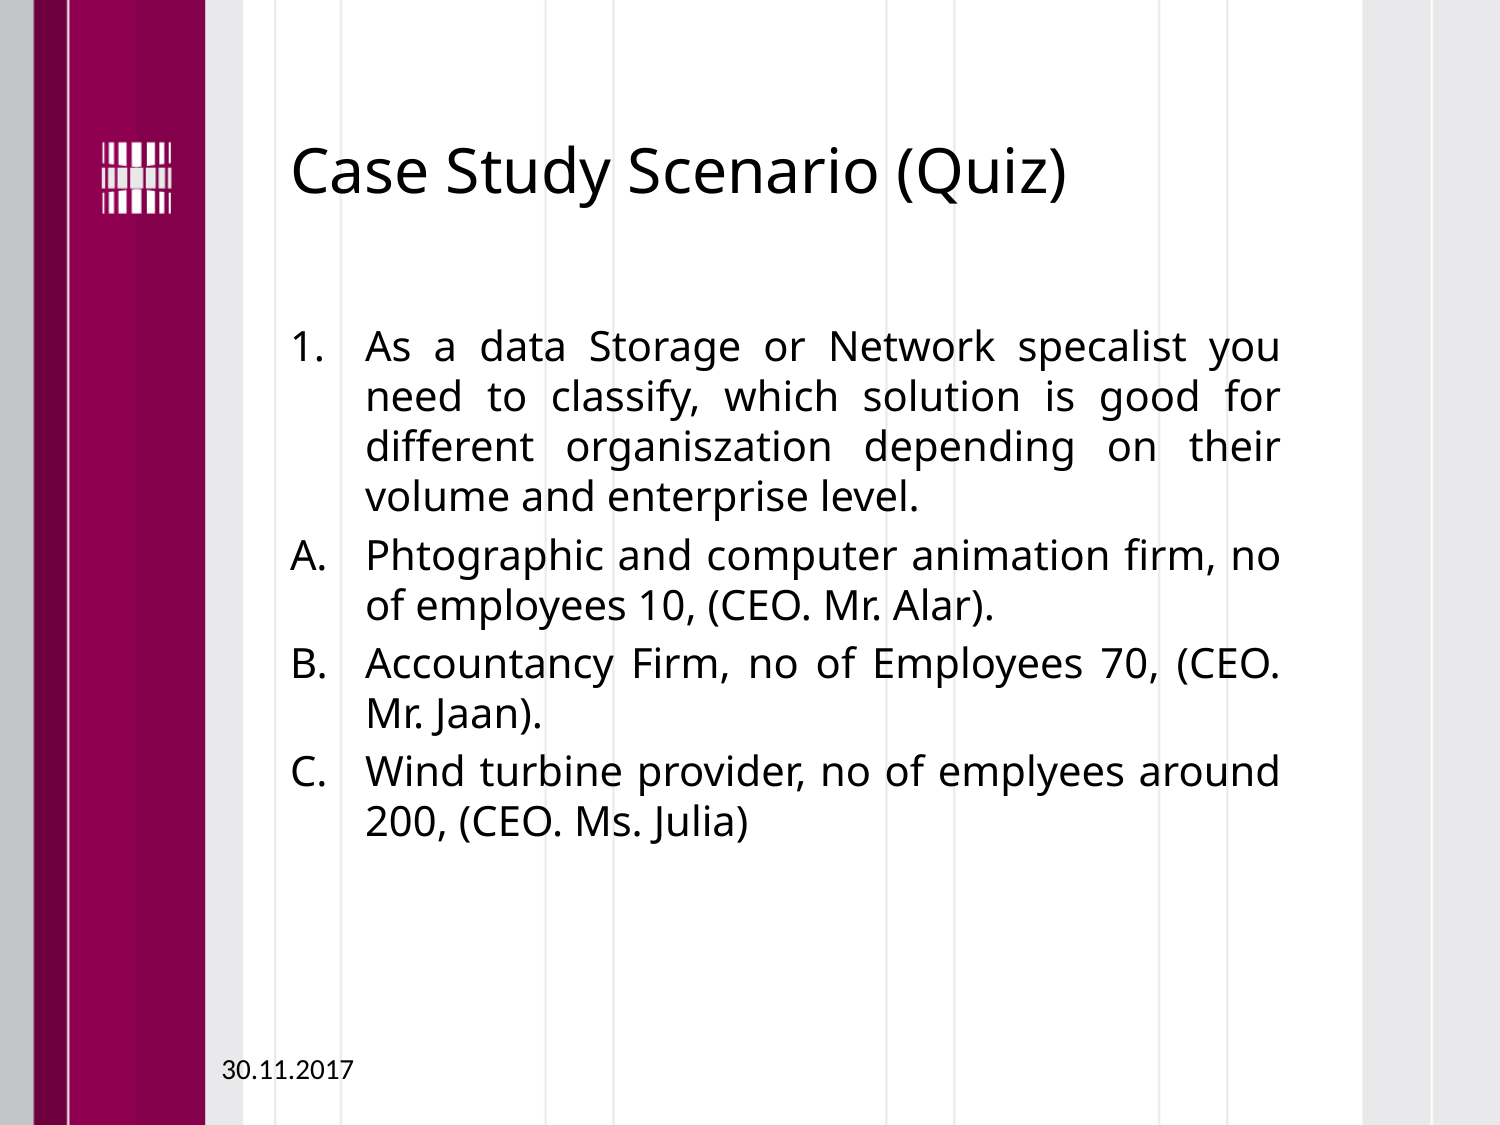

# Case Study Scenario (Quiz)
As a data Storage or Network specalist you need to classify, which solution is good for different organiszation depending on their volume and enterprise level.
Phtographic and computer animation firm, no of employees 10, (CEO. Mr. Alar).
Accountancy Firm, no of Employees 70, (CEO. Mr. Jaan).
Wind turbine provider, no of emplyees around 200, (CEO. Ms. Julia)
30.11.2017